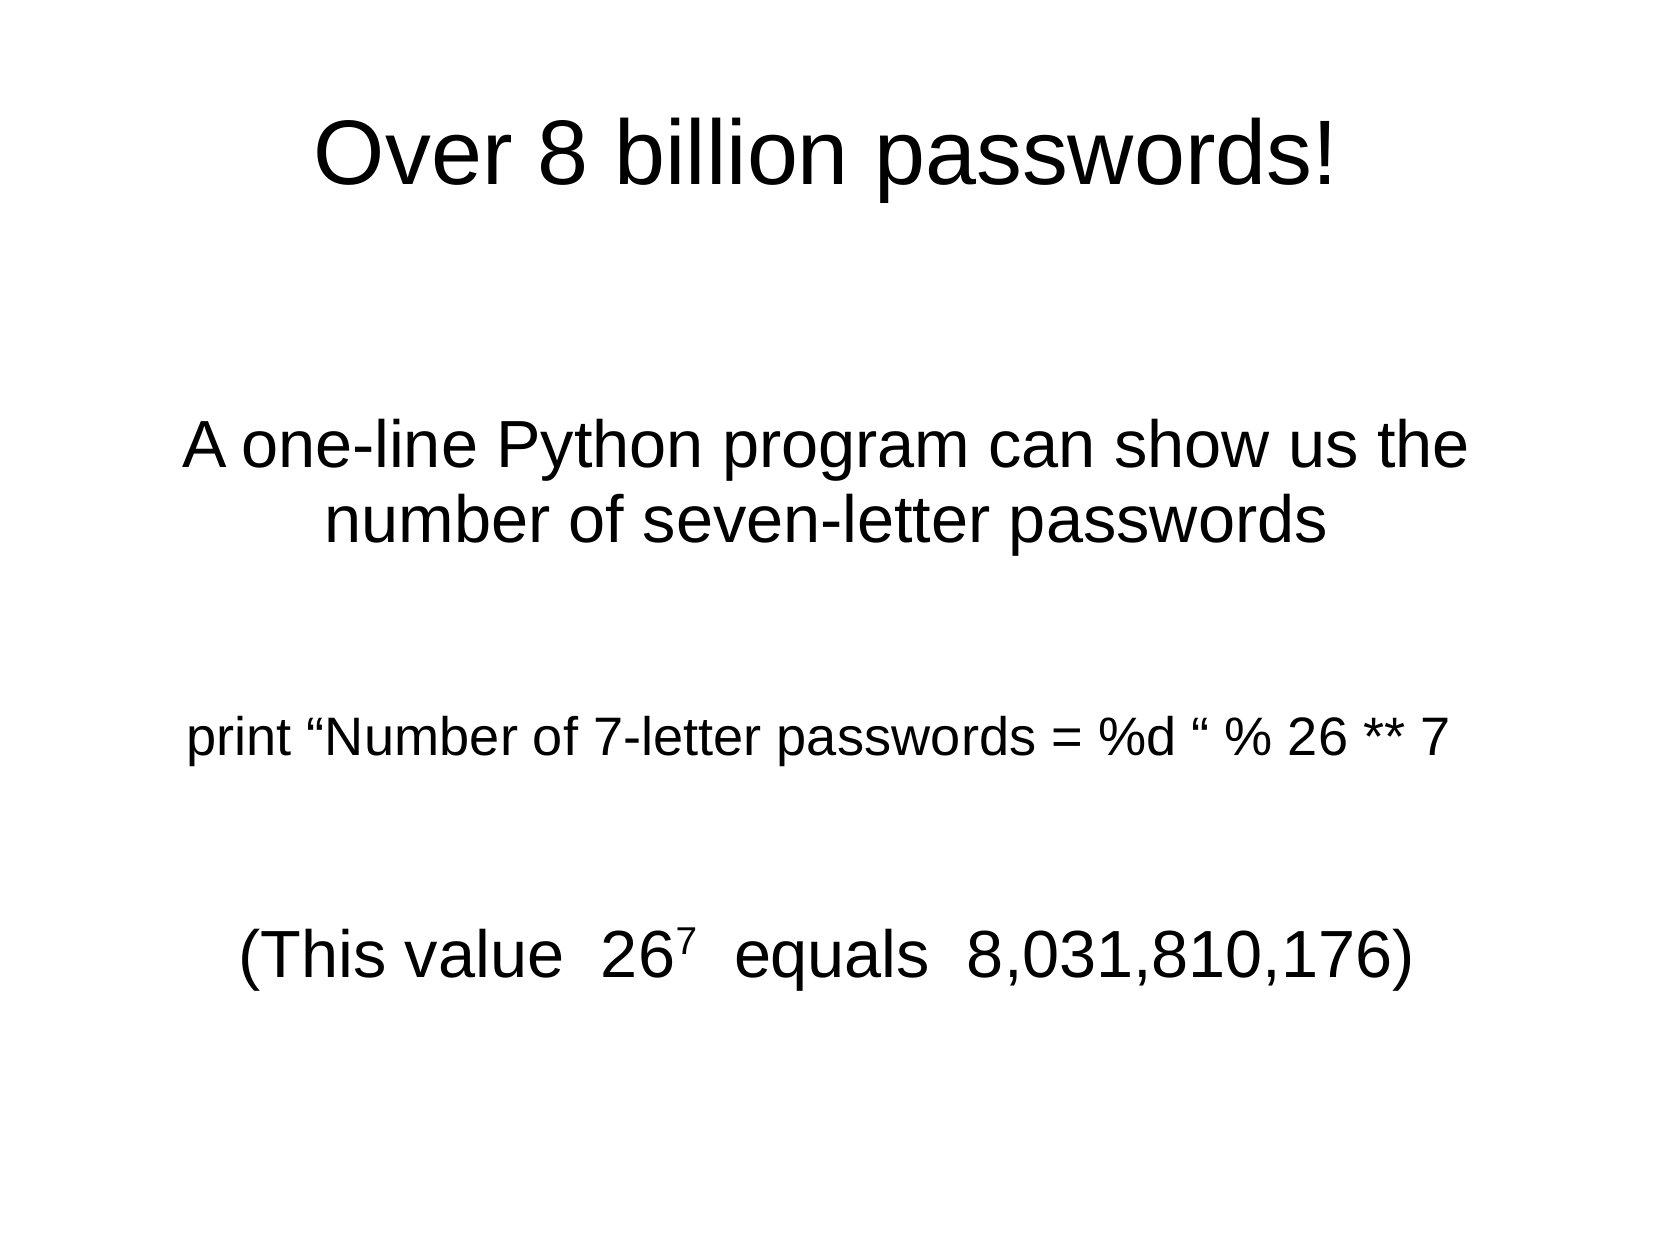

# Over 8 billion passwords!
A one-line Python program can show us the number of seven-letter passwords
print “Number of 7-letter passwords = %d “ % 26 ** 7
(This value 267 equals 8,031,810,176)